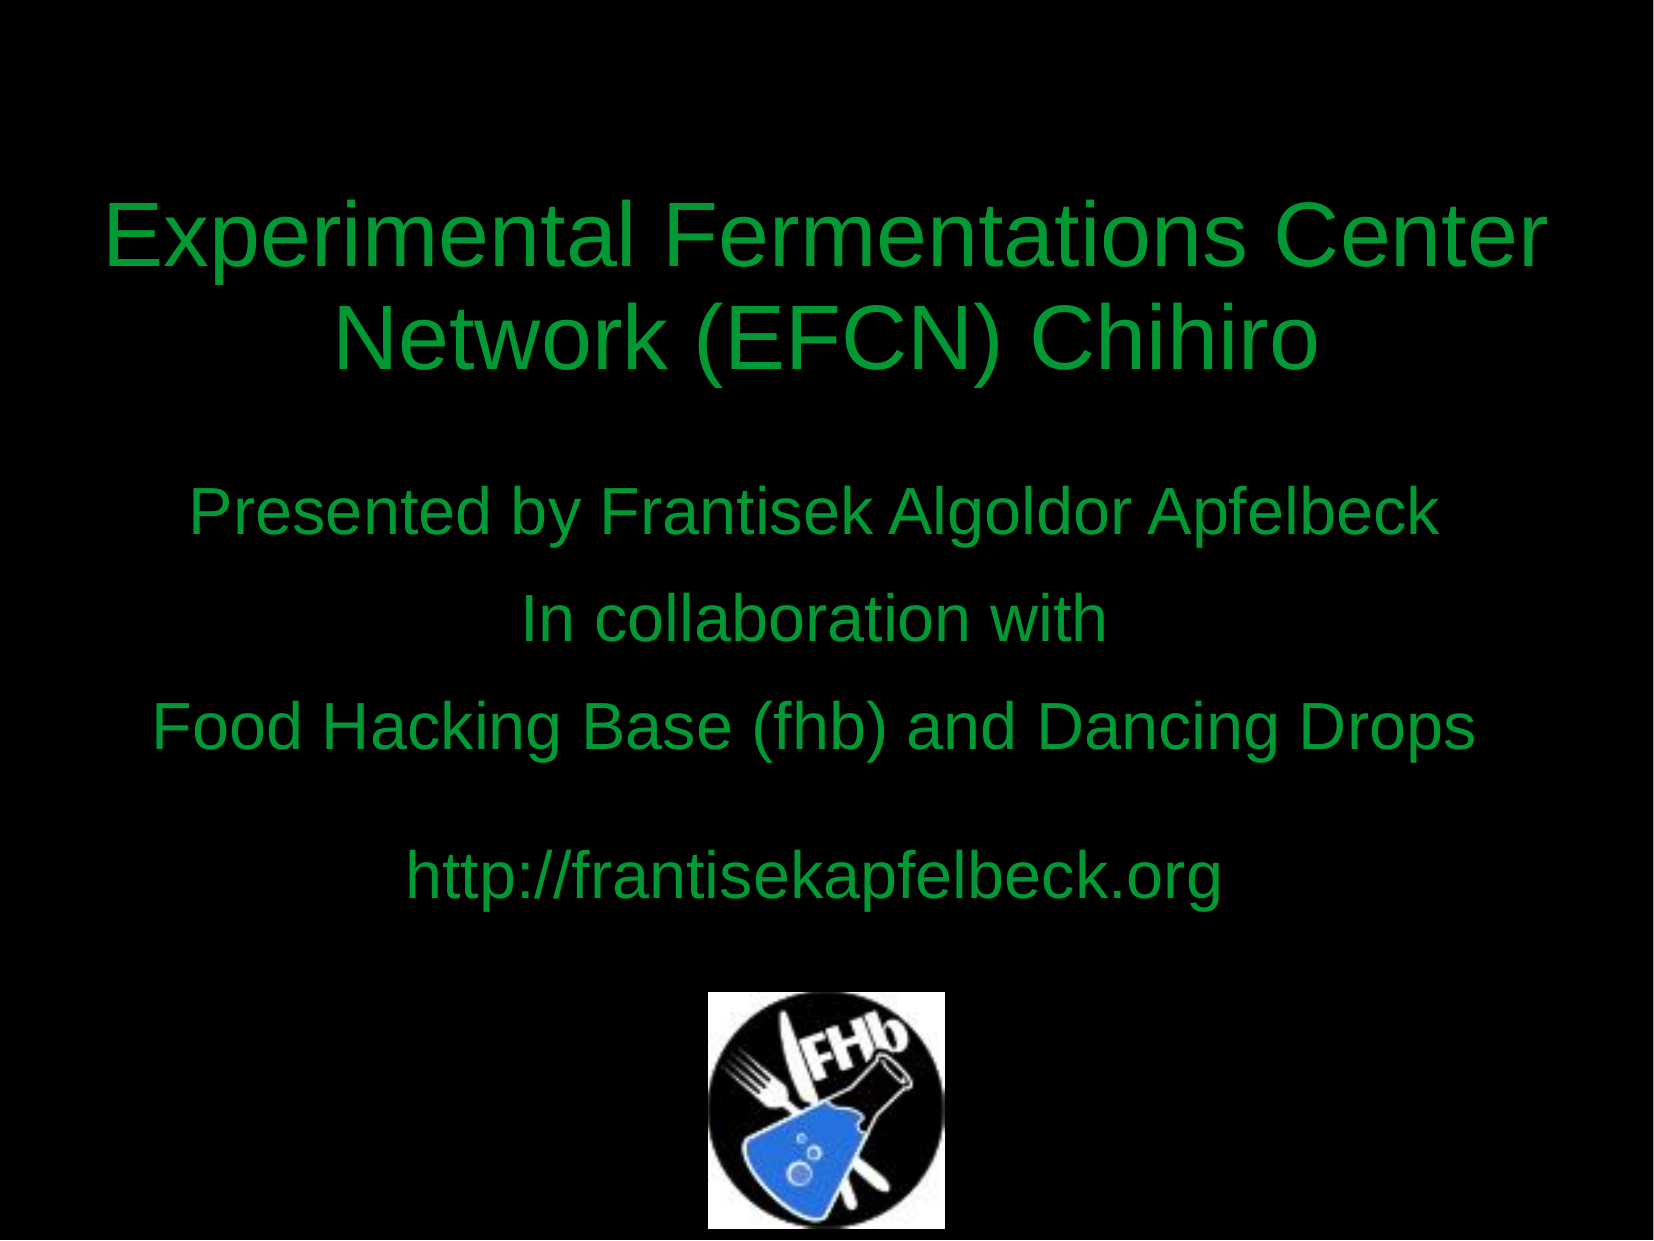

# Experimental Fermentations Center Network (EFCN) Chihiro
Presented by Frantisek Algoldor Apfelbeck
In collaboration with
Food Hacking Base (fhb) and Dancing Drops
http://frantisekapfelbeck.org